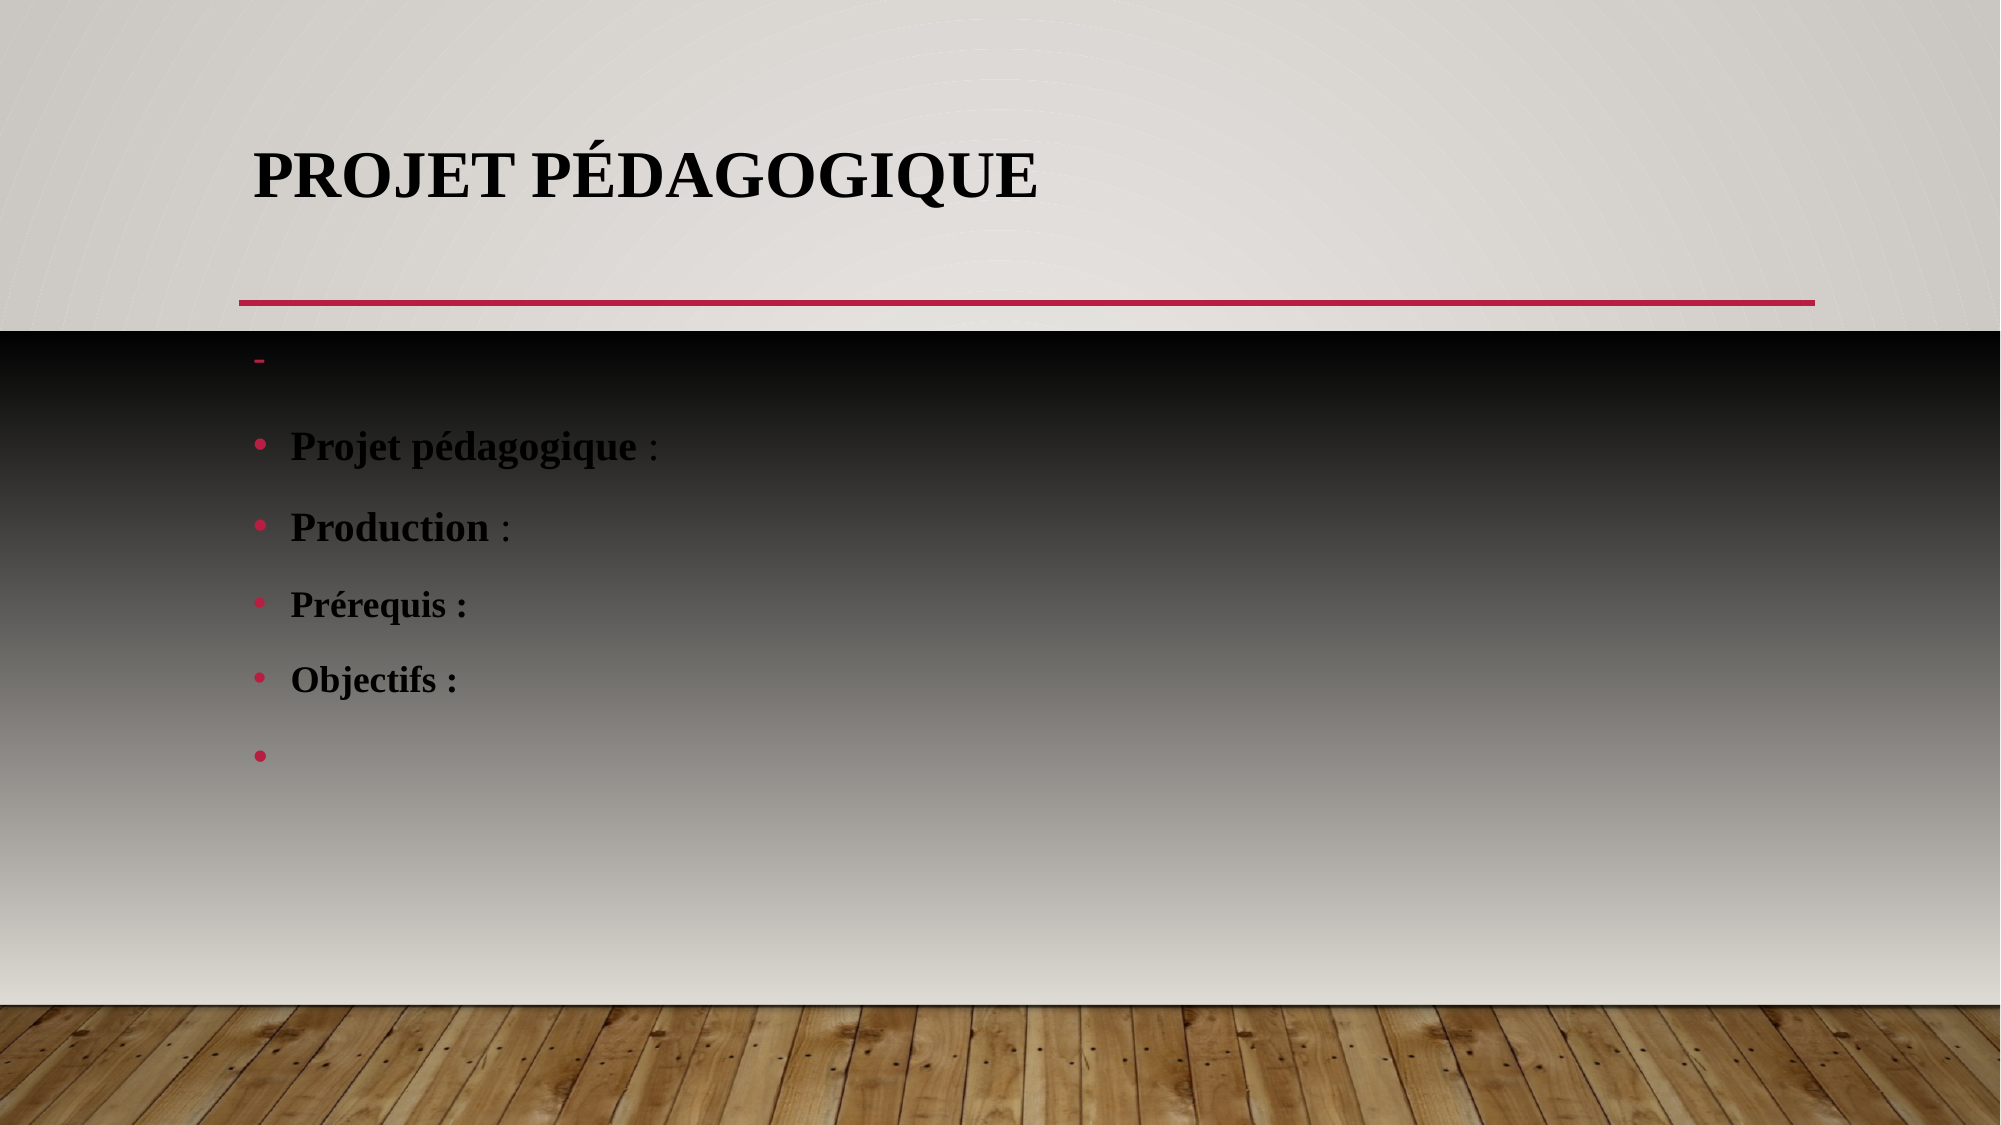

# Projet pédagogique
Projet pédagogique :
Production :
Prérequis :
Objectifs :